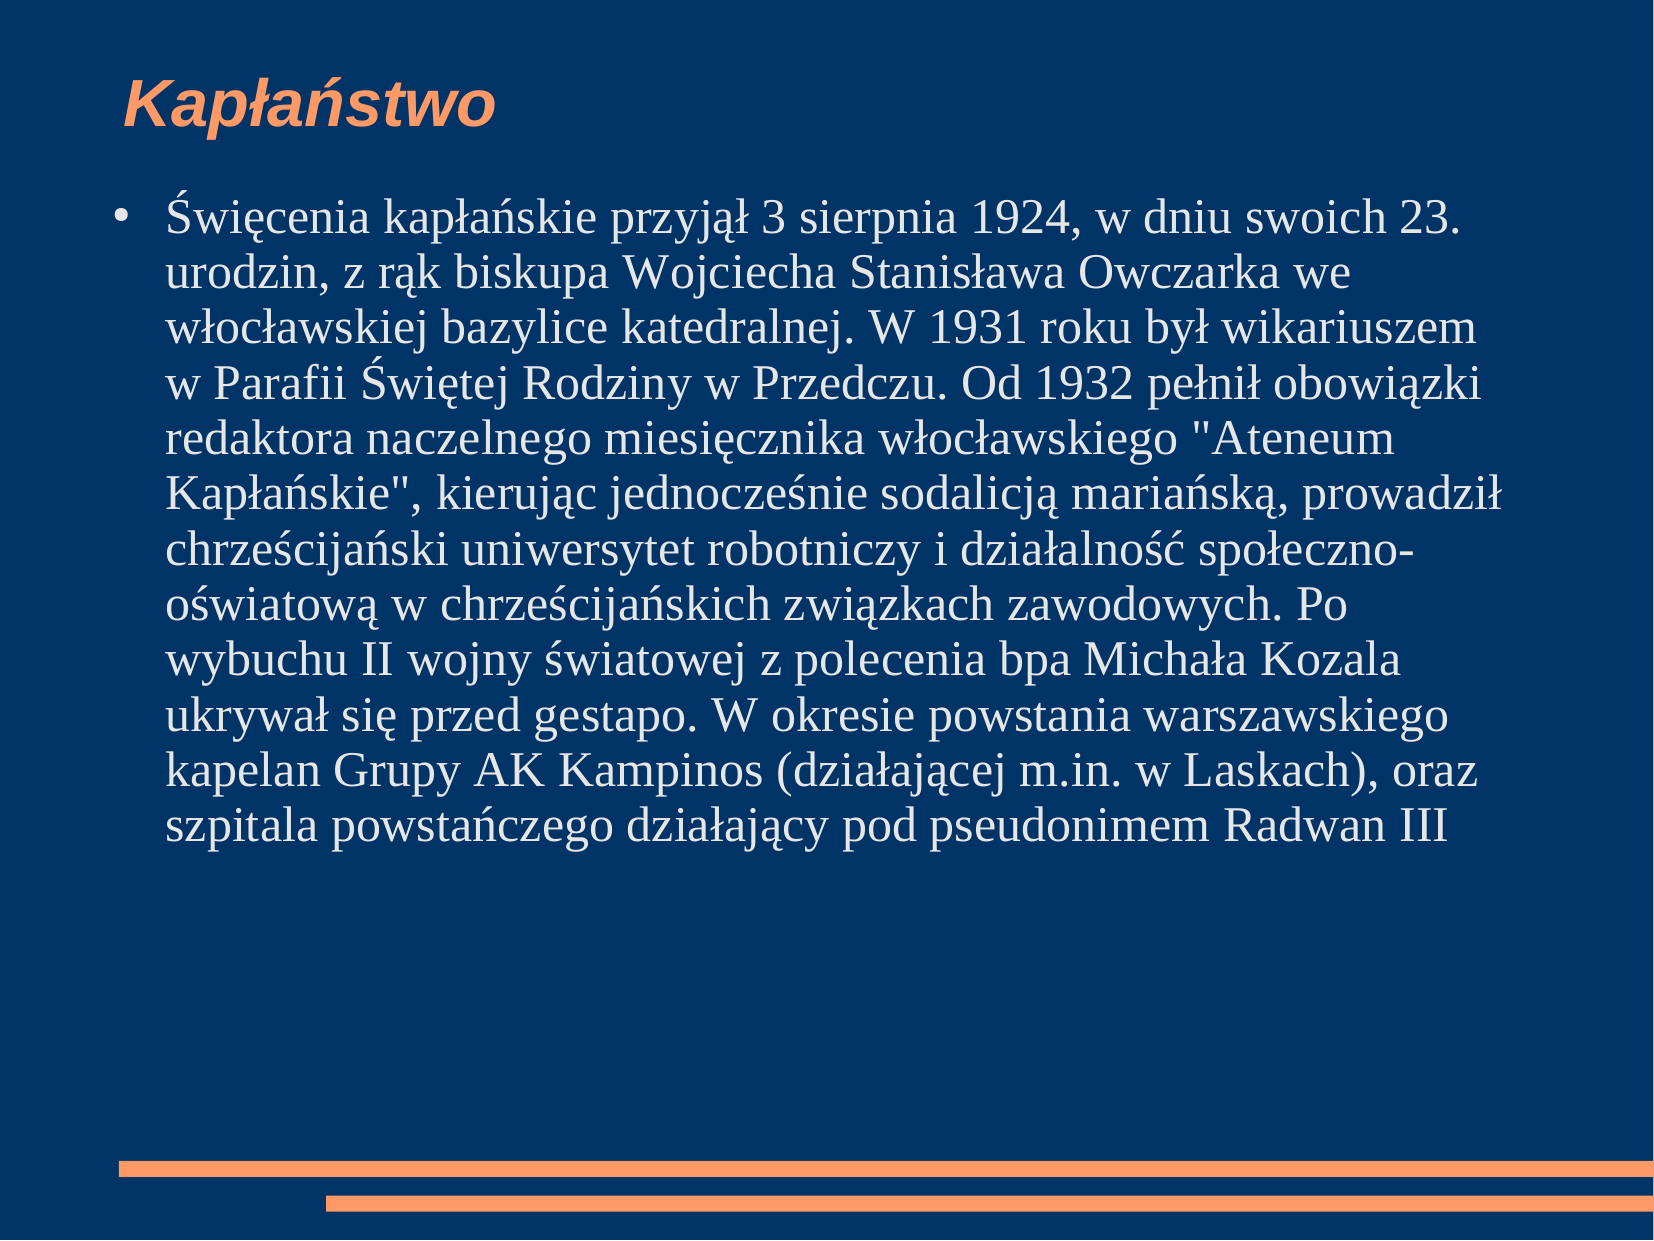

# Kapłaństwo
Święcenia kapłańskie przyjął 3 sierpnia 1924, w dniu swoich 23. urodzin, z rąk biskupa Wojciecha Stanisława Owczarka we włocławskiej bazylice katedralnej. W 1931 roku był wikariuszem w Parafii Świętej Rodziny w Przedczu. Od 1932 pełnił obowiązki redaktora naczelnego miesięcznika włocławskiego "Ateneum Kapłańskie", kierując jednocześnie sodalicją mariańską, prowadził chrześcijański uniwersytet robotniczy i działalność społeczno-oświatową w chrześcijańskich związkach zawodowych. Po wybuchu II wojny światowej z polecenia bpa Michała Kozala ukrywał się przed gestapo. W okresie powstania warszawskiego kapelan Grupy AK Kampinos (działającej m.in. w Laskach), oraz szpitala powstańczego działający pod pseudonimem Radwan III